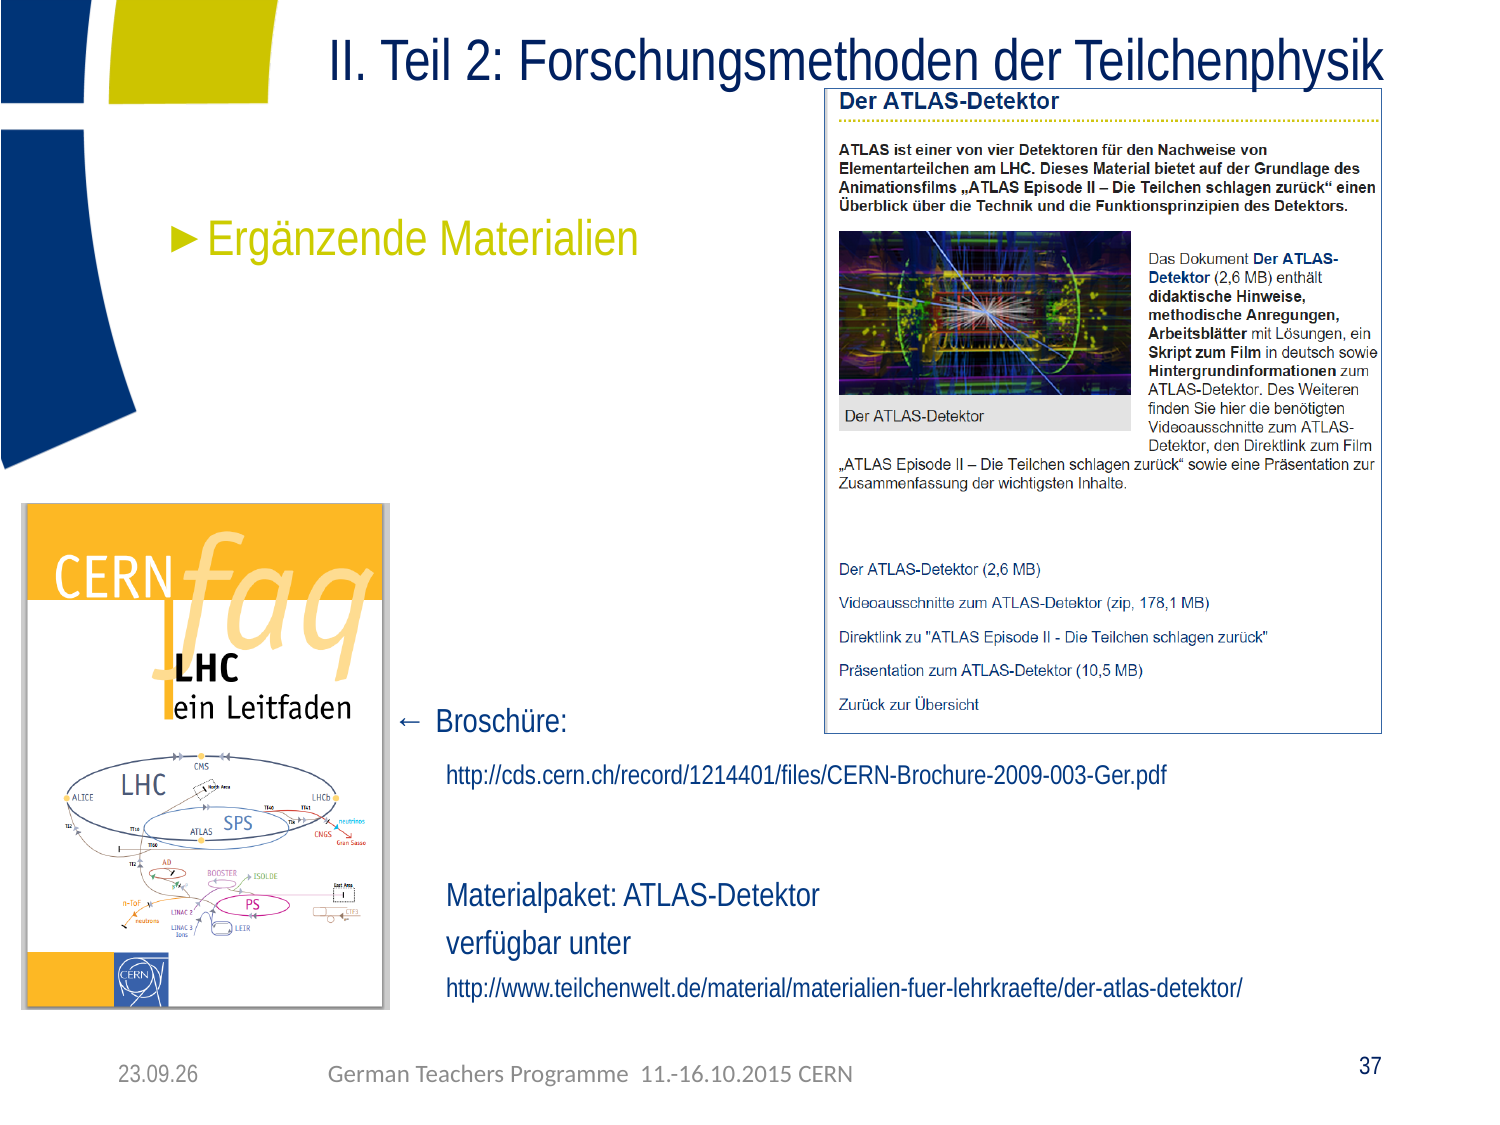

II. Teil 2: Forschungsmethoden der Teilchenphysik
# Ergänzende Materialien
 ← Broschüre:
http://cds.cern.ch/record/1214401/files/CERN-Brochure-2009-003-Ger.pdf
Materialpaket: ATLAS-Detektor
verfügbar unter
http://www.teilchenwelt.de/material/materialien-fuer-lehrkraefte/der-atlas-detektor/
Informationen für Lehrkräfte
German Teachers Programme 11.-16.10.2015 CERN